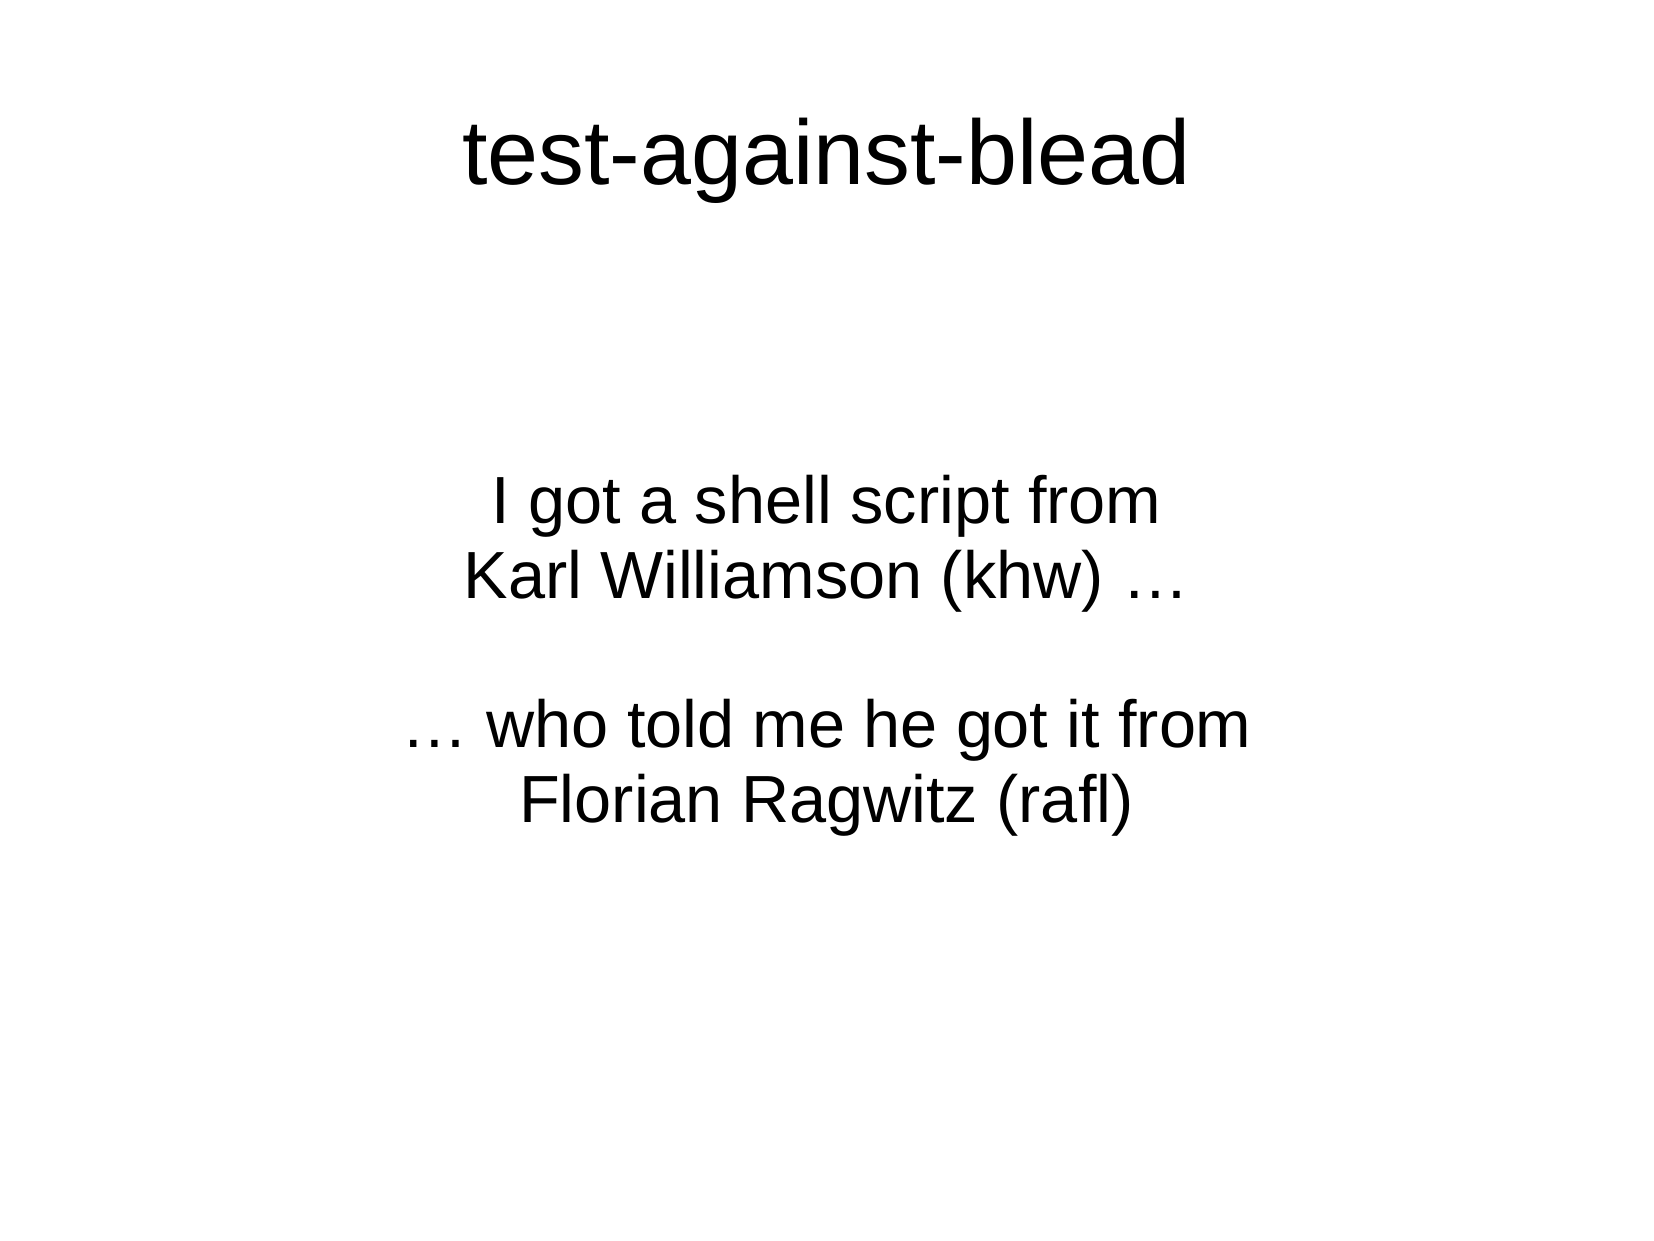

# test-against-blead
I got a shell script from
Karl Williamson (khw) …
… who told me he got it from
Florian Ragwitz (rafl)